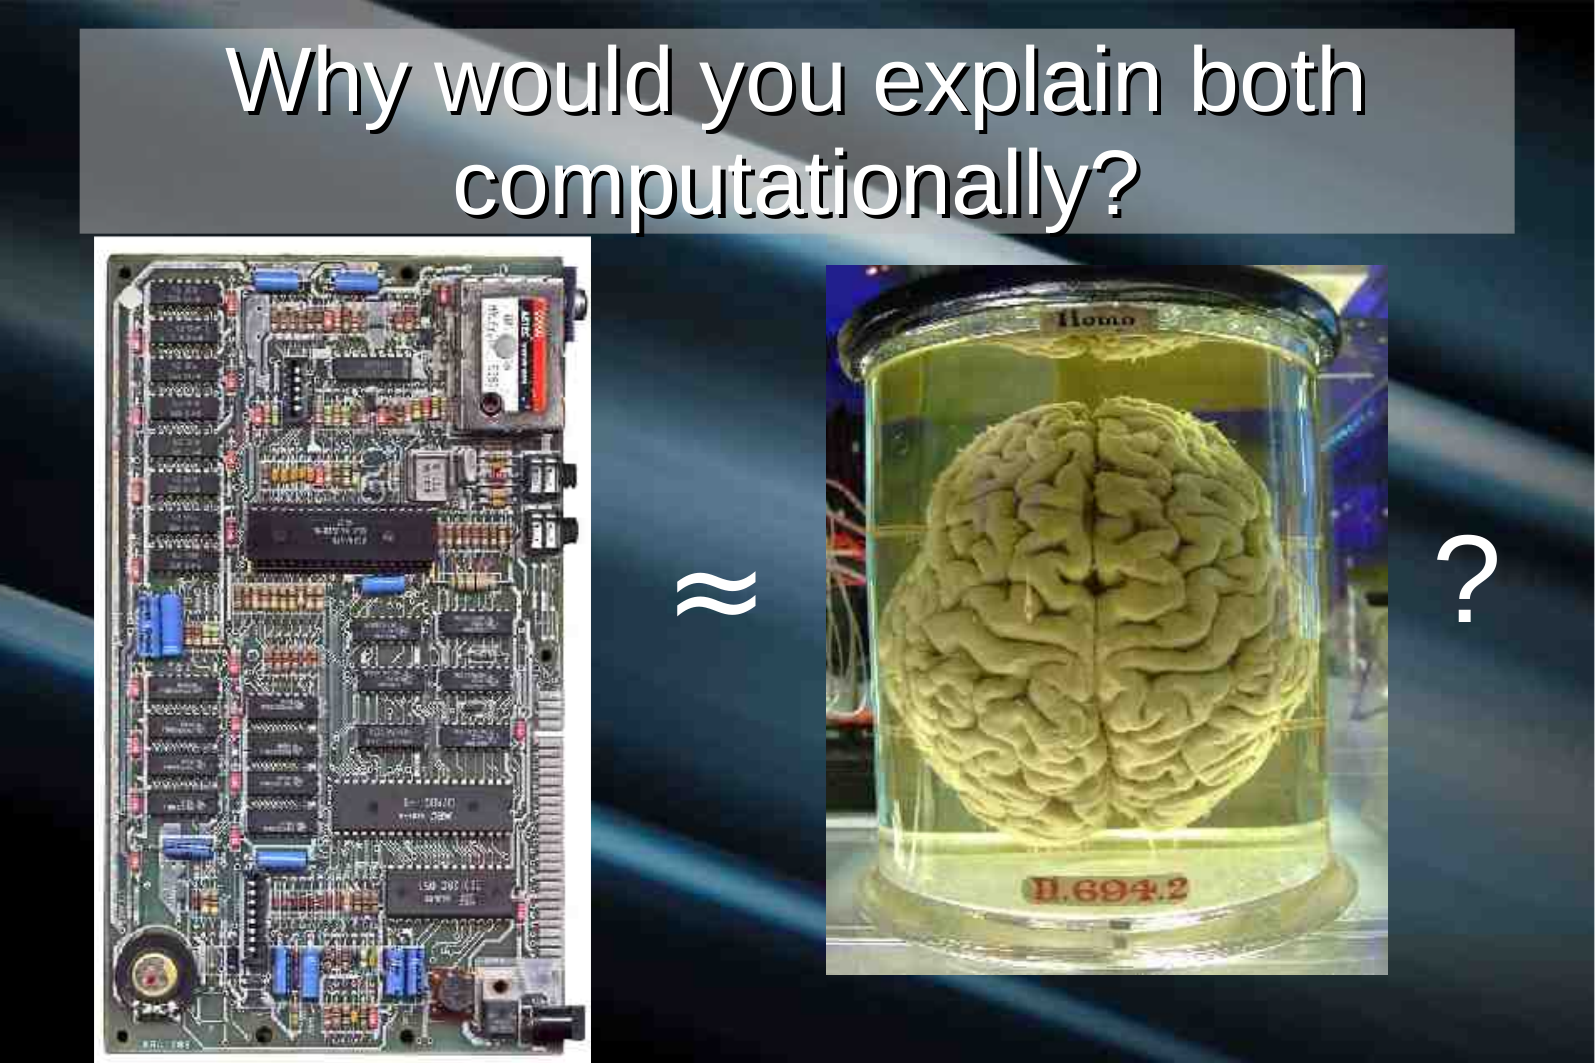

# Why would you explain both computationally?
≈
?